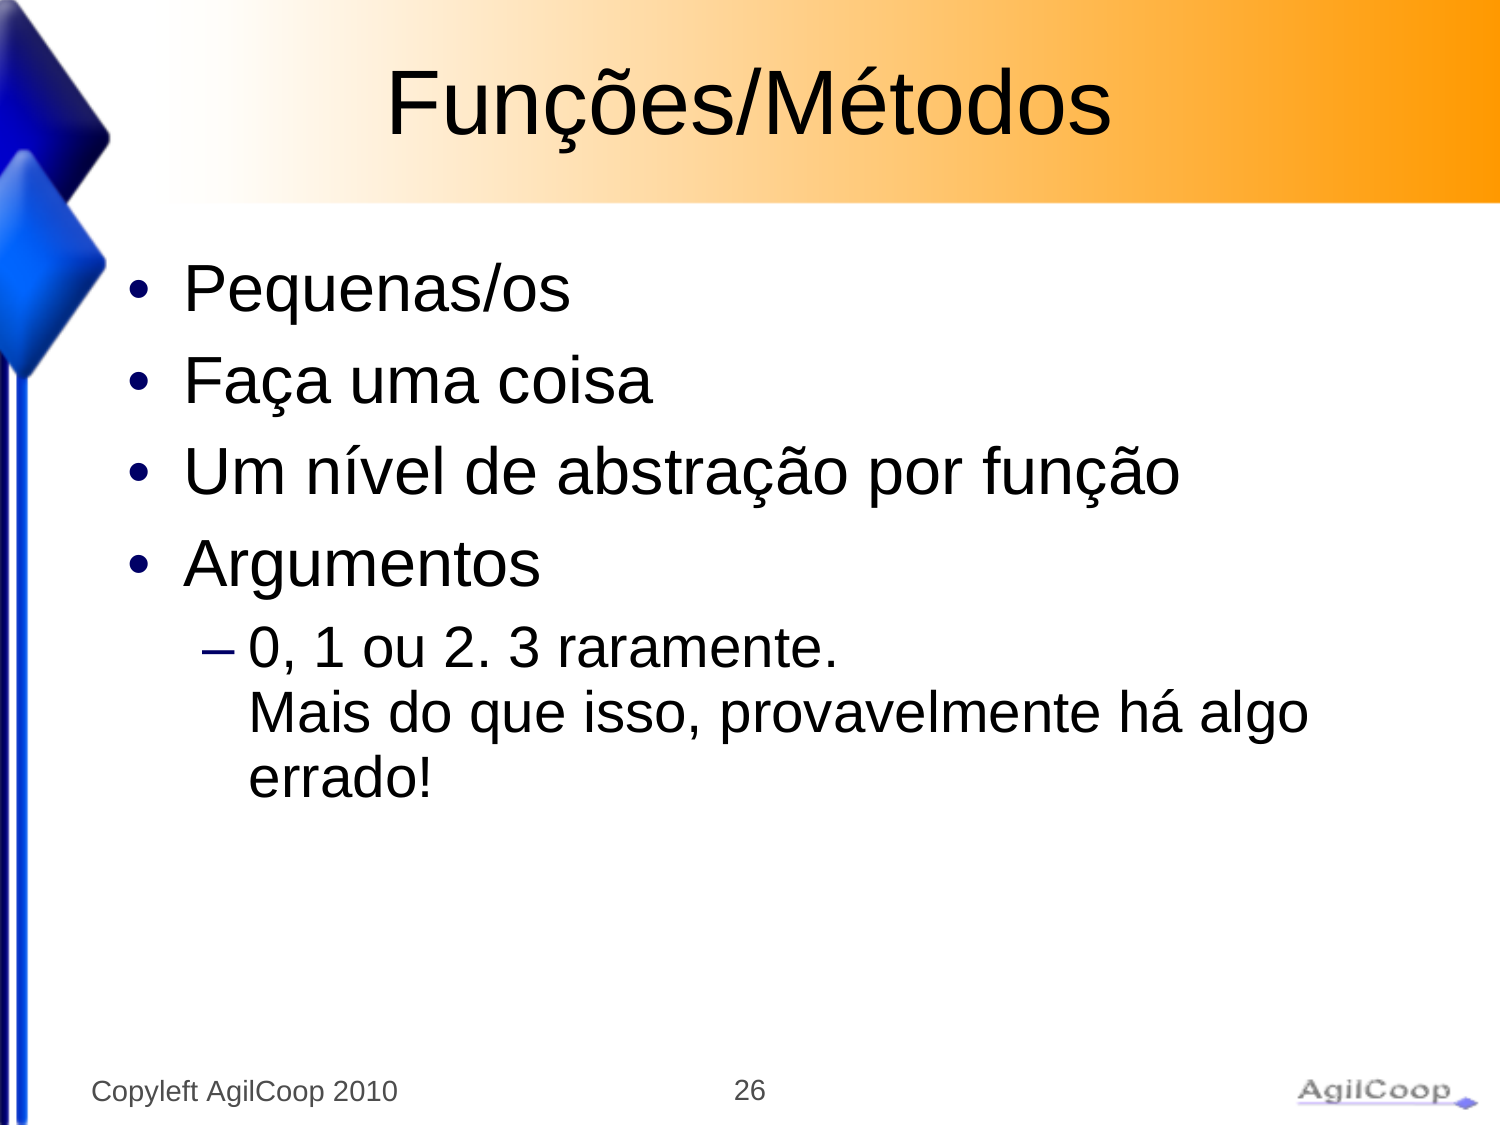

# Funções/Métodos
Pequenas/os
Faça uma coisa
Um nível de abstração por função
Argumentos
0, 1 ou 2. 3 raramente.
Mais do que isso, provavelmente há algo errado!
Copyleft AgilCoop 2010
26